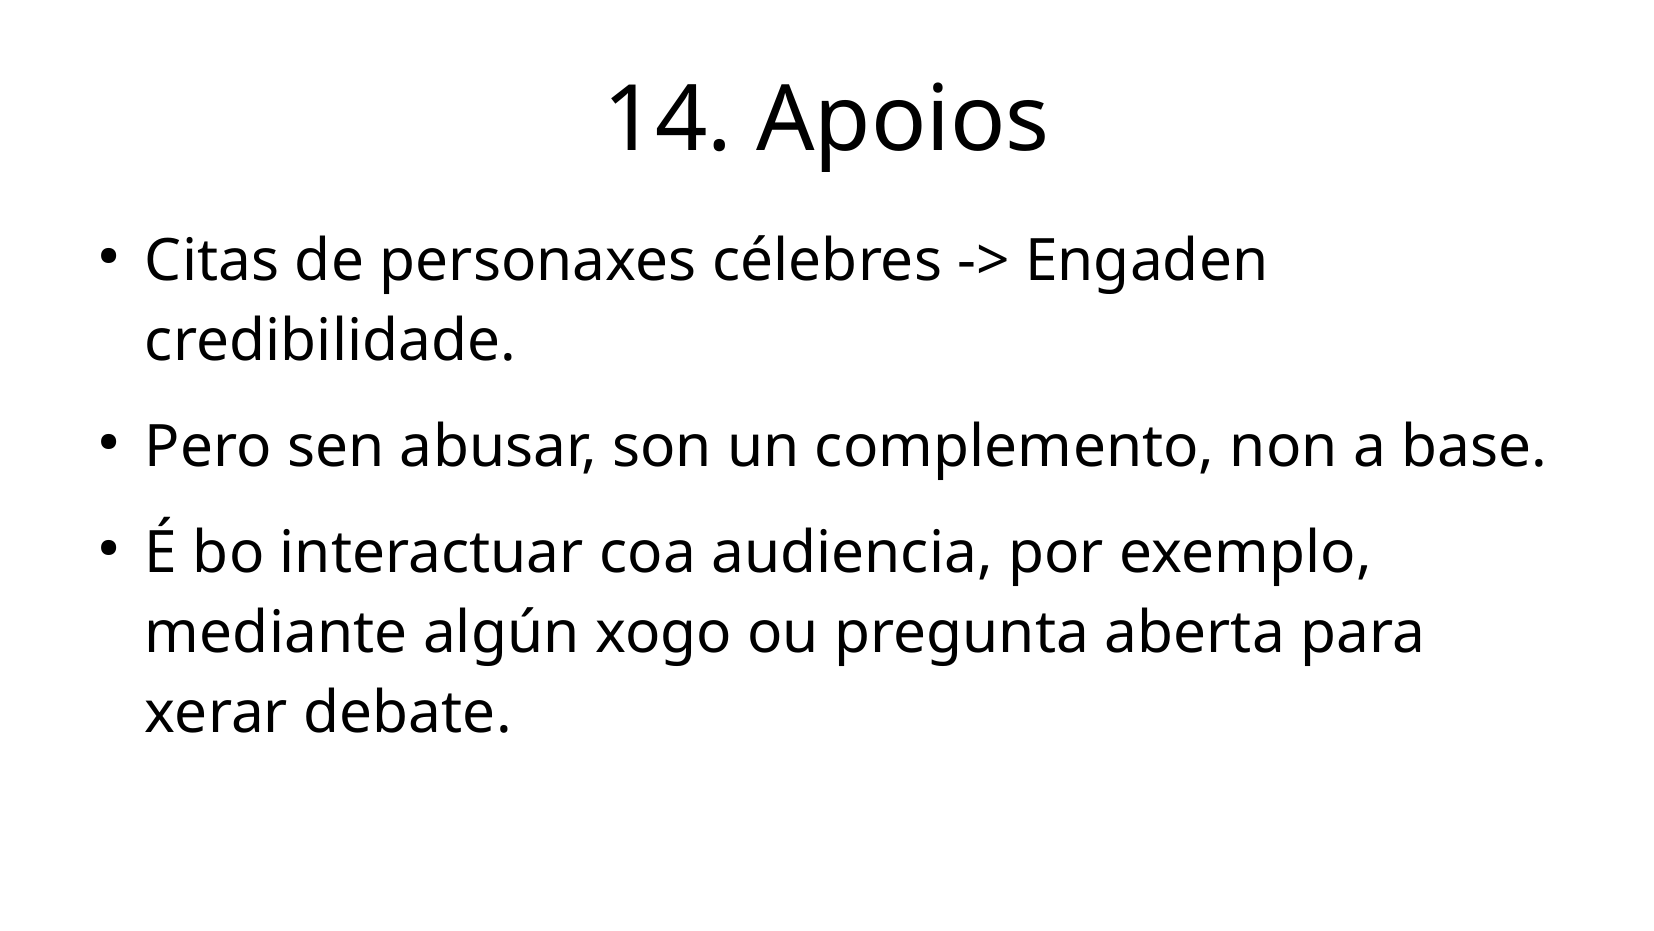

# 14. Apoios
Citas de personaxes célebres -> Engaden credibilidade.
Pero sen abusar, son un complemento, non a base.
É bo interactuar coa audiencia, por exemplo, mediante algún xogo ou pregunta aberta para xerar debate.